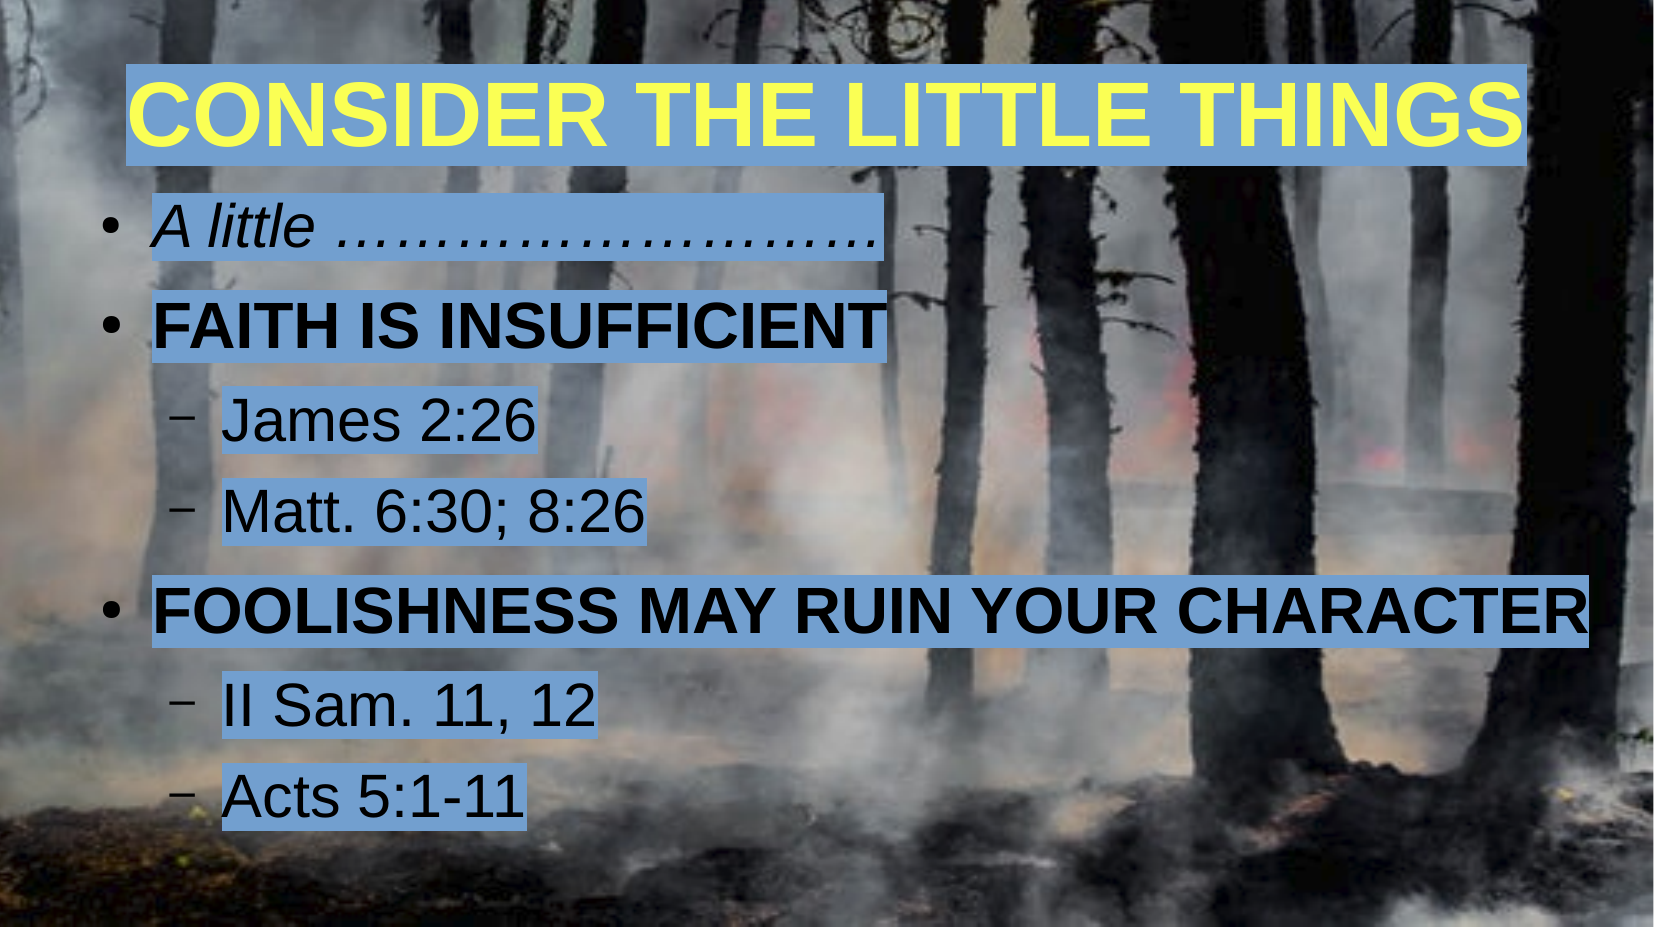

# CONSIDER THE LITTLE THINGS
A little ………………………
FAITH IS INSUFFICIENT
James 2:26
Matt. 6:30; 8:26
FOOLISHNESS MAY RUIN YOUR CHARACTER
II Sam. 11, 12
Acts 5:1-11